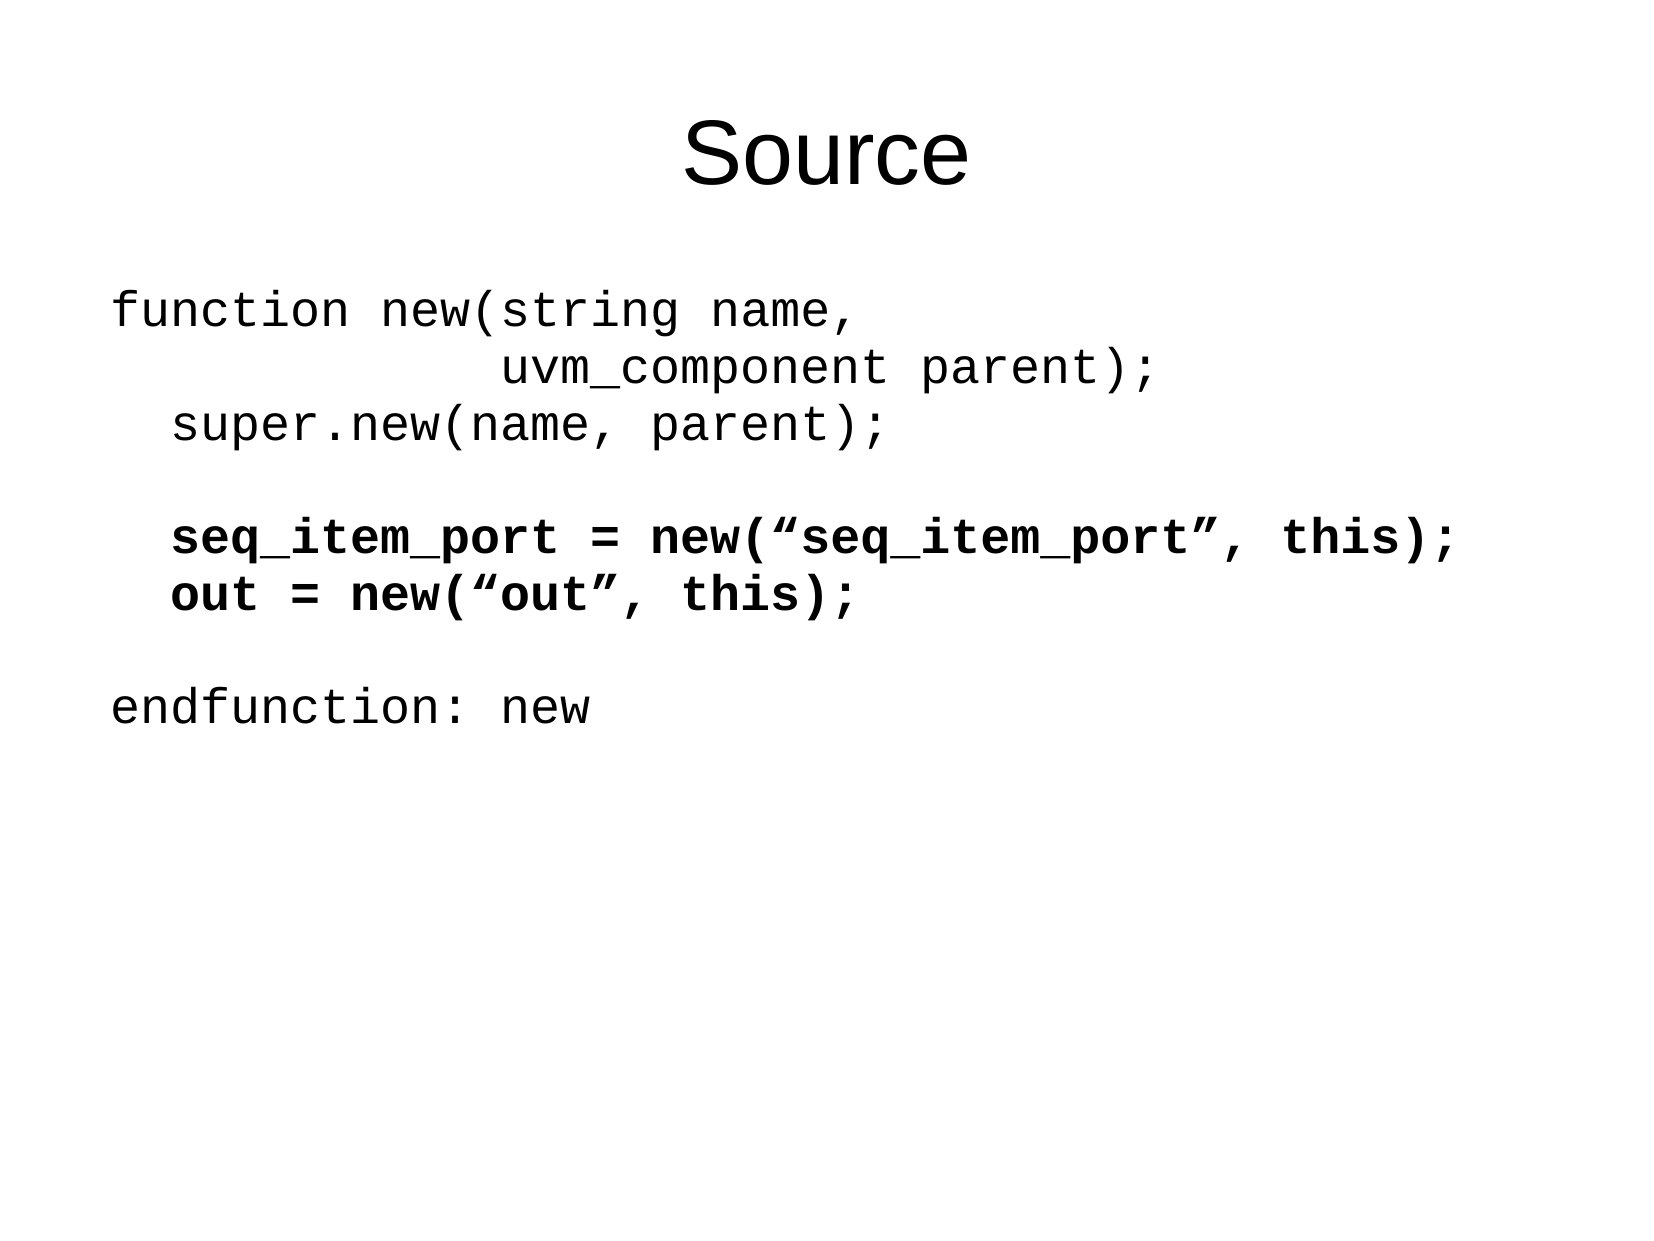

# Source
function new(string name,
 uvm_component parent);
 super.new(name, parent);
 seq_item_port = new(“seq_item_port”, this);
 out = new(“out”, this);
endfunction: new